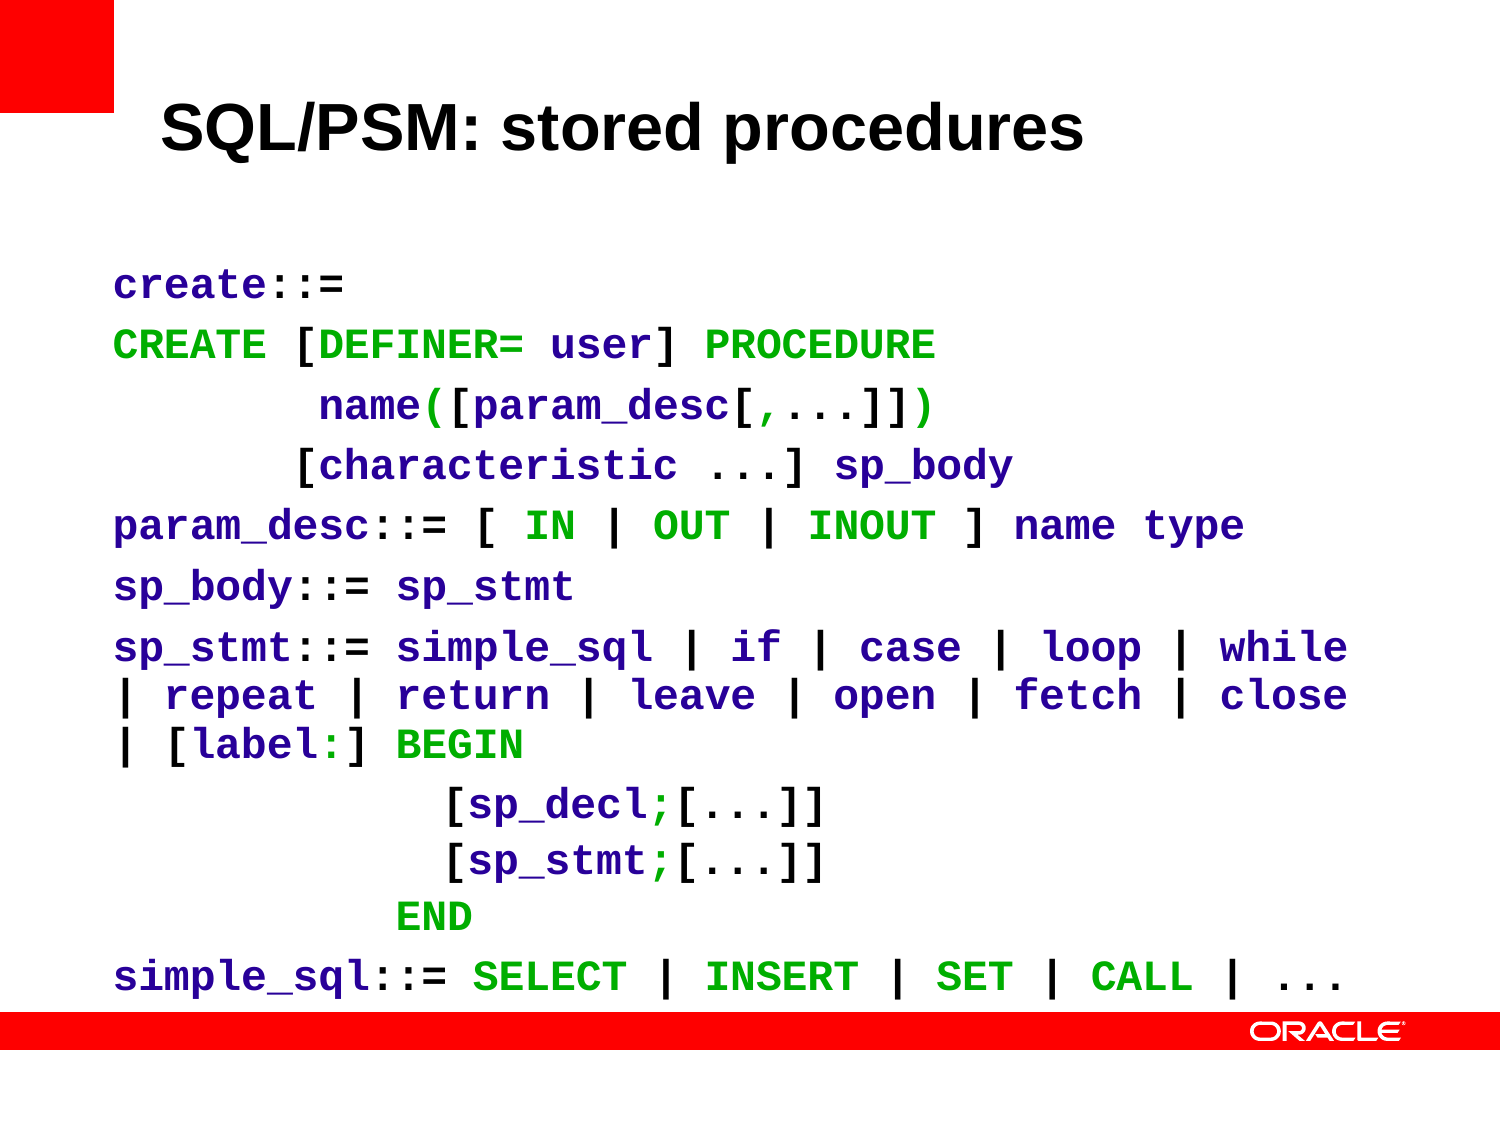

# SQL/PSM: stored procedures
create::=
CREATE [DEFINER= user] PROCEDURE
 name([param_desc[,...]])
 [characteristic ...] sp_body
param_desc::= [ IN | OUT | INOUT ] name type
sp_body::= sp_stmt
sp_stmt::= simple_sql | if | case | loop | while | repeat | return | leave | open | fetch | close | [label:] BEGIN
 [sp_decl;[...]]
 [sp_stmt;[...]]
 END
simple_sql::= SELECT | INSERT | SET | CALL | ...